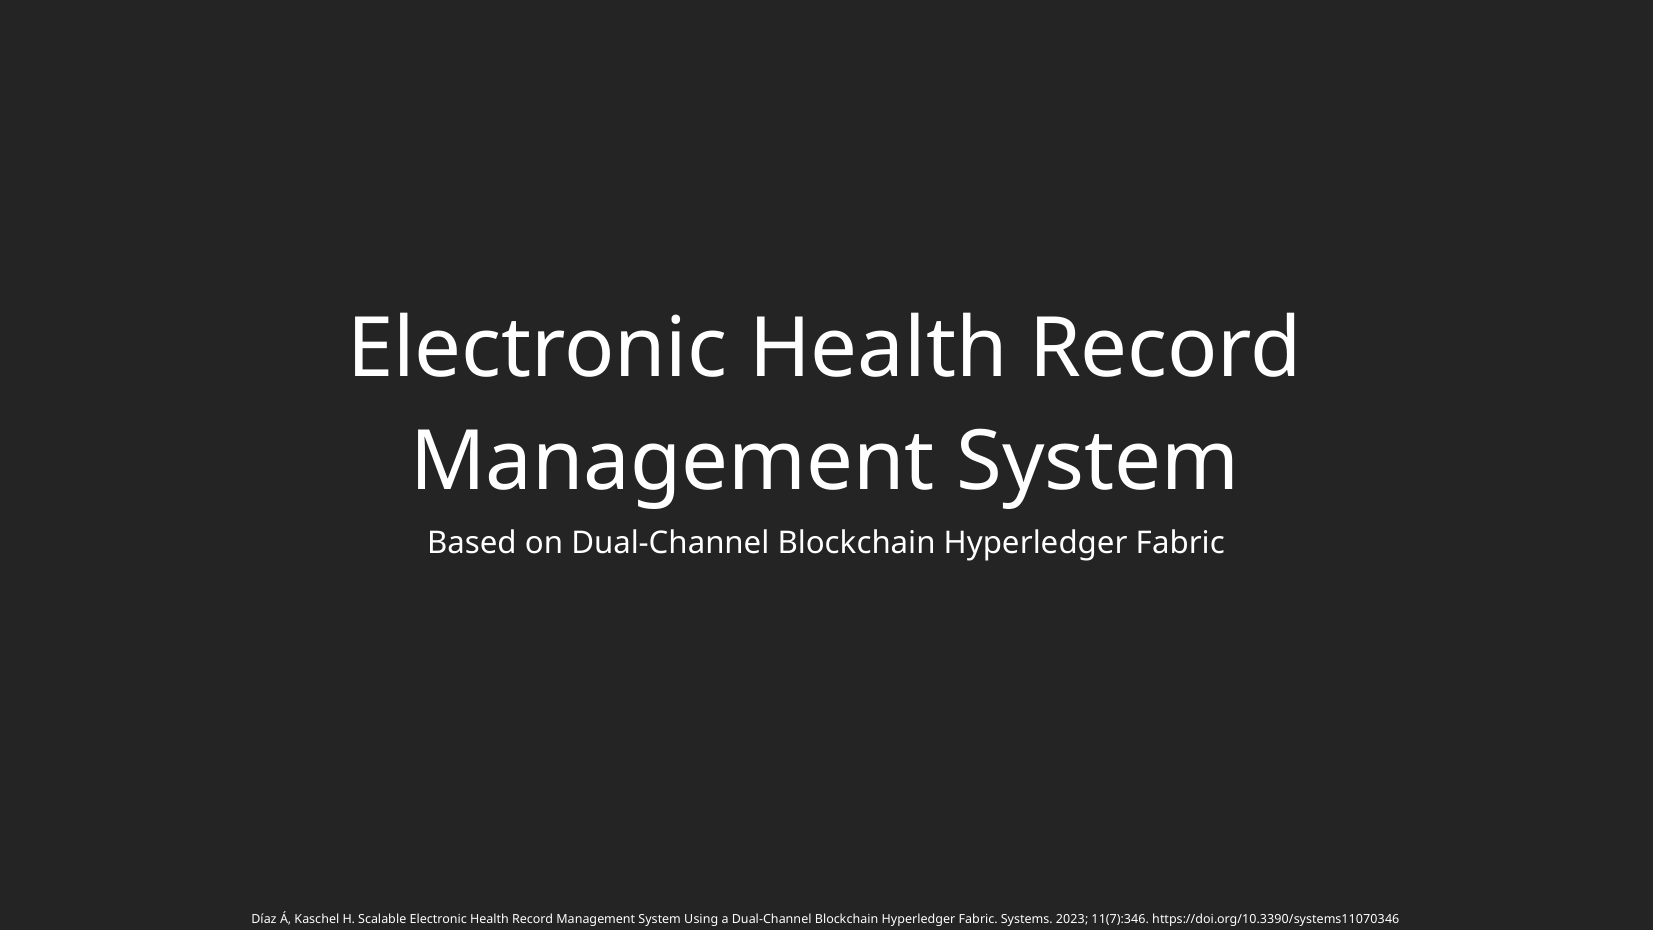

# Electronic Health Record Management System
Based on Dual-Channel Blockchain Hyperledger Fabric
Díaz Á, Kaschel H. Scalable Electronic Health Record Management System Using a Dual-Channel Blockchain Hyperledger Fabric. Systems. 2023; 11(7):346. https://doi.org/10.3390/systems11070346